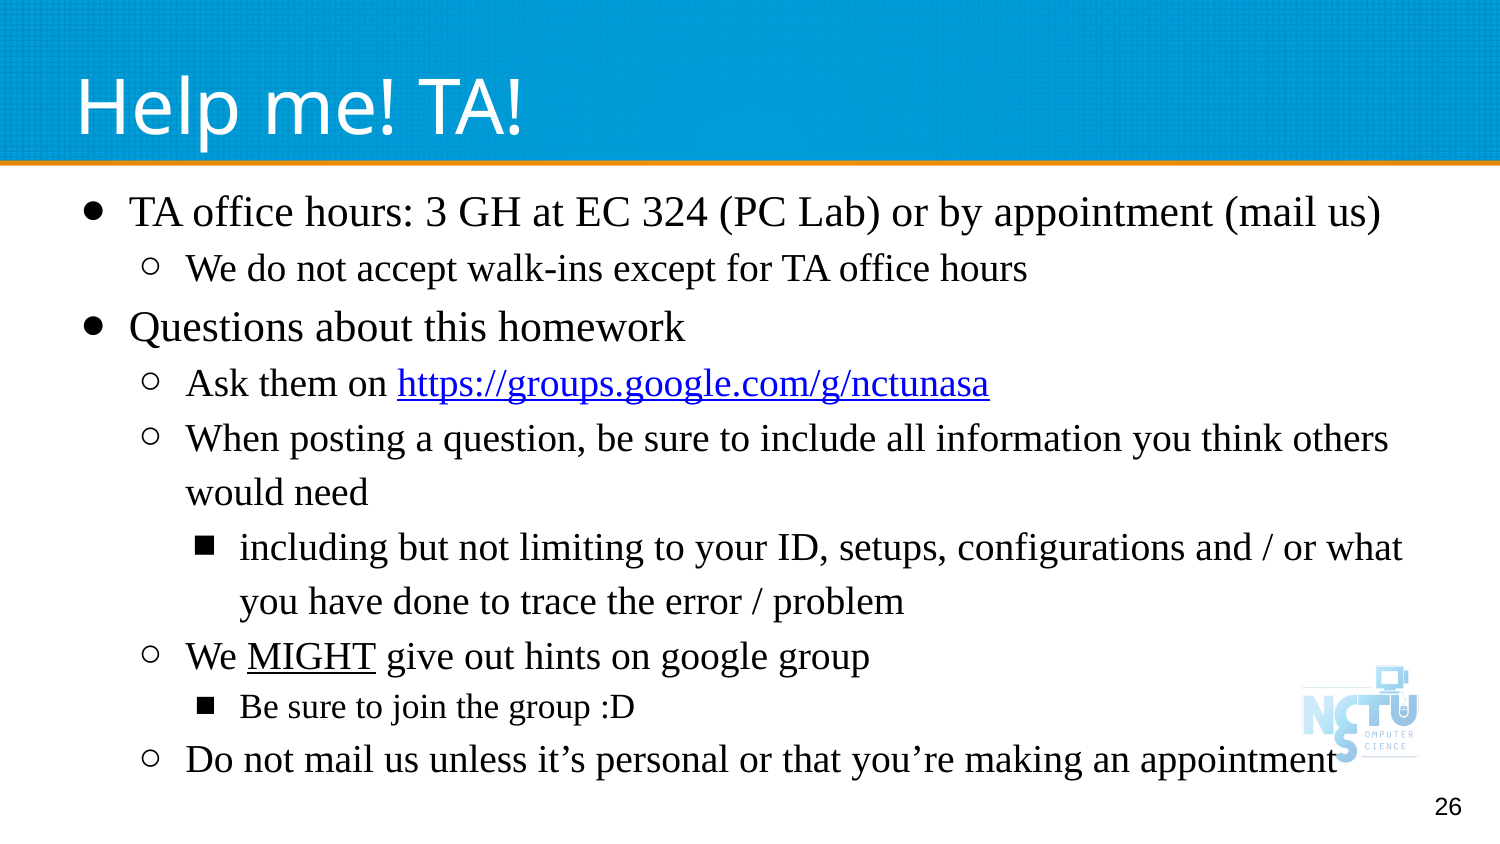

# Help me! TA!
TA office hours: 3 GH at EC 324 (PC Lab) or by appointment (mail us)
We do not accept walk-ins except for TA office hours
Questions about this homework
Ask them on https://groups.google.com/g/nctunasa
When posting a question, be sure to include all information you think others would need
including but not limiting to your ID, setups, configurations and / or what you have done to trace the error / problem
We MIGHT give out hints on google group
Be sure to join the group :D
Do not mail us unless it’s personal or that you’re making an appointment